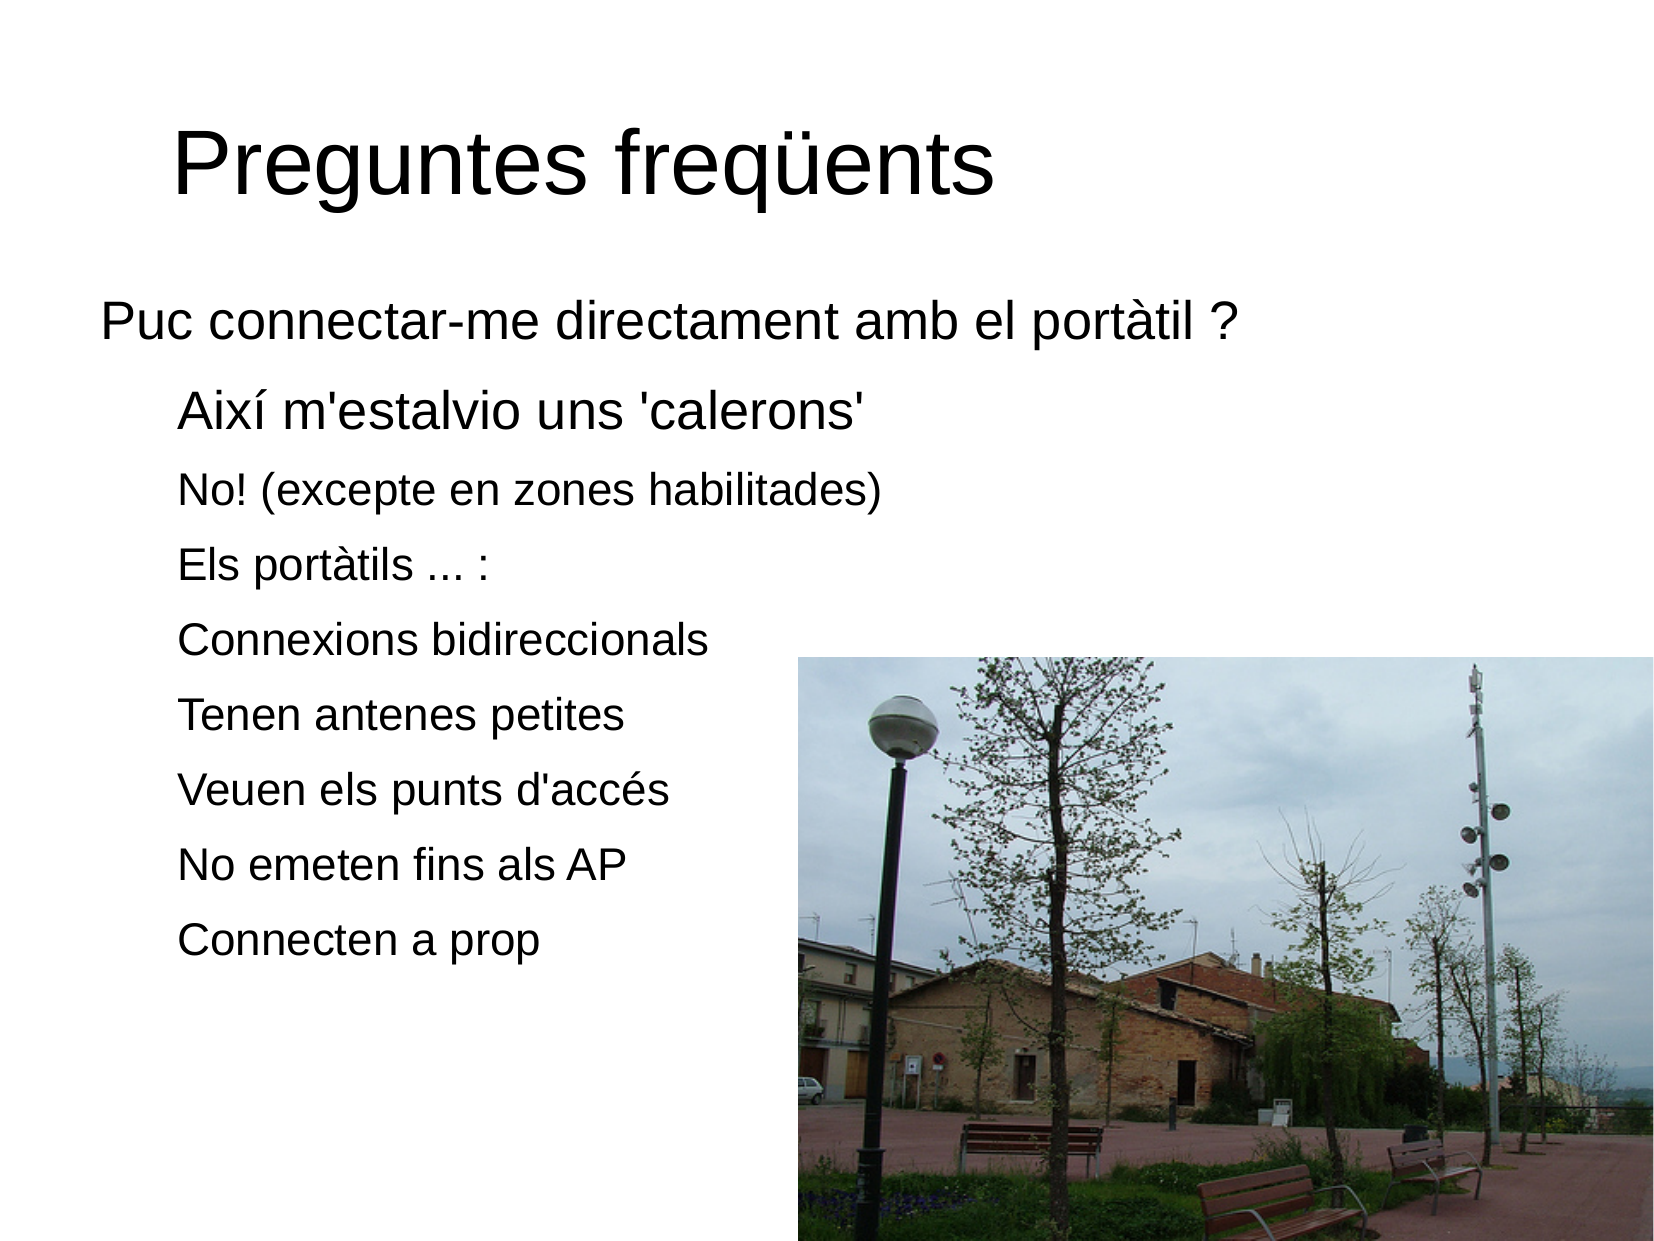

# Preguntes freqüents
Puc connectar-me directament amb el portàtil ?
Així m'estalvio uns 'calerons'
No! (excepte en zones habilitades)
Els portàtils ... :
Connexions bidireccionals
Tenen antenes petites
Veuen els punts d'accés
No emeten fins als AP
Connecten a prop